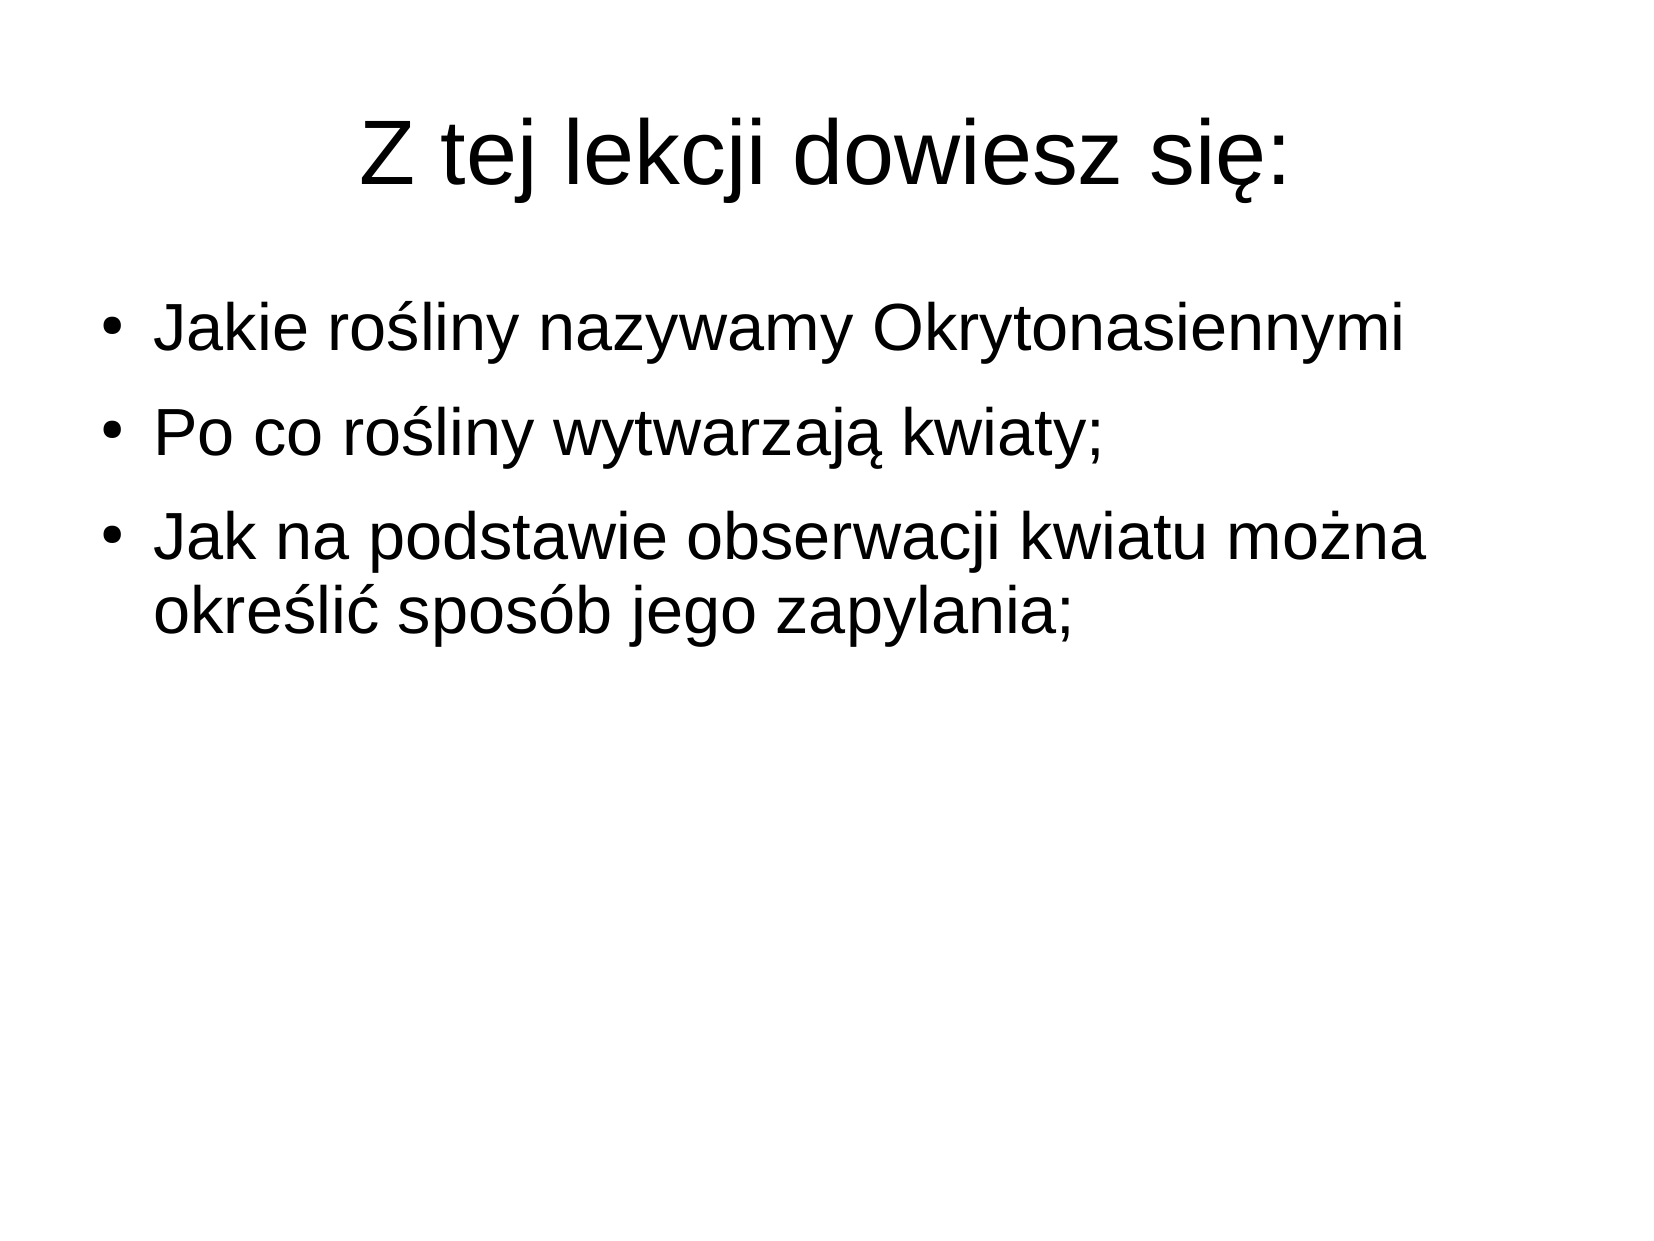

# Z tej lekcji dowiesz się:
Jakie rośliny nazywamy Okrytonasiennymi
Po co rośliny wytwarzają kwiaty;
Jak na podstawie obserwacji kwiatu można określić sposób jego zapylania;